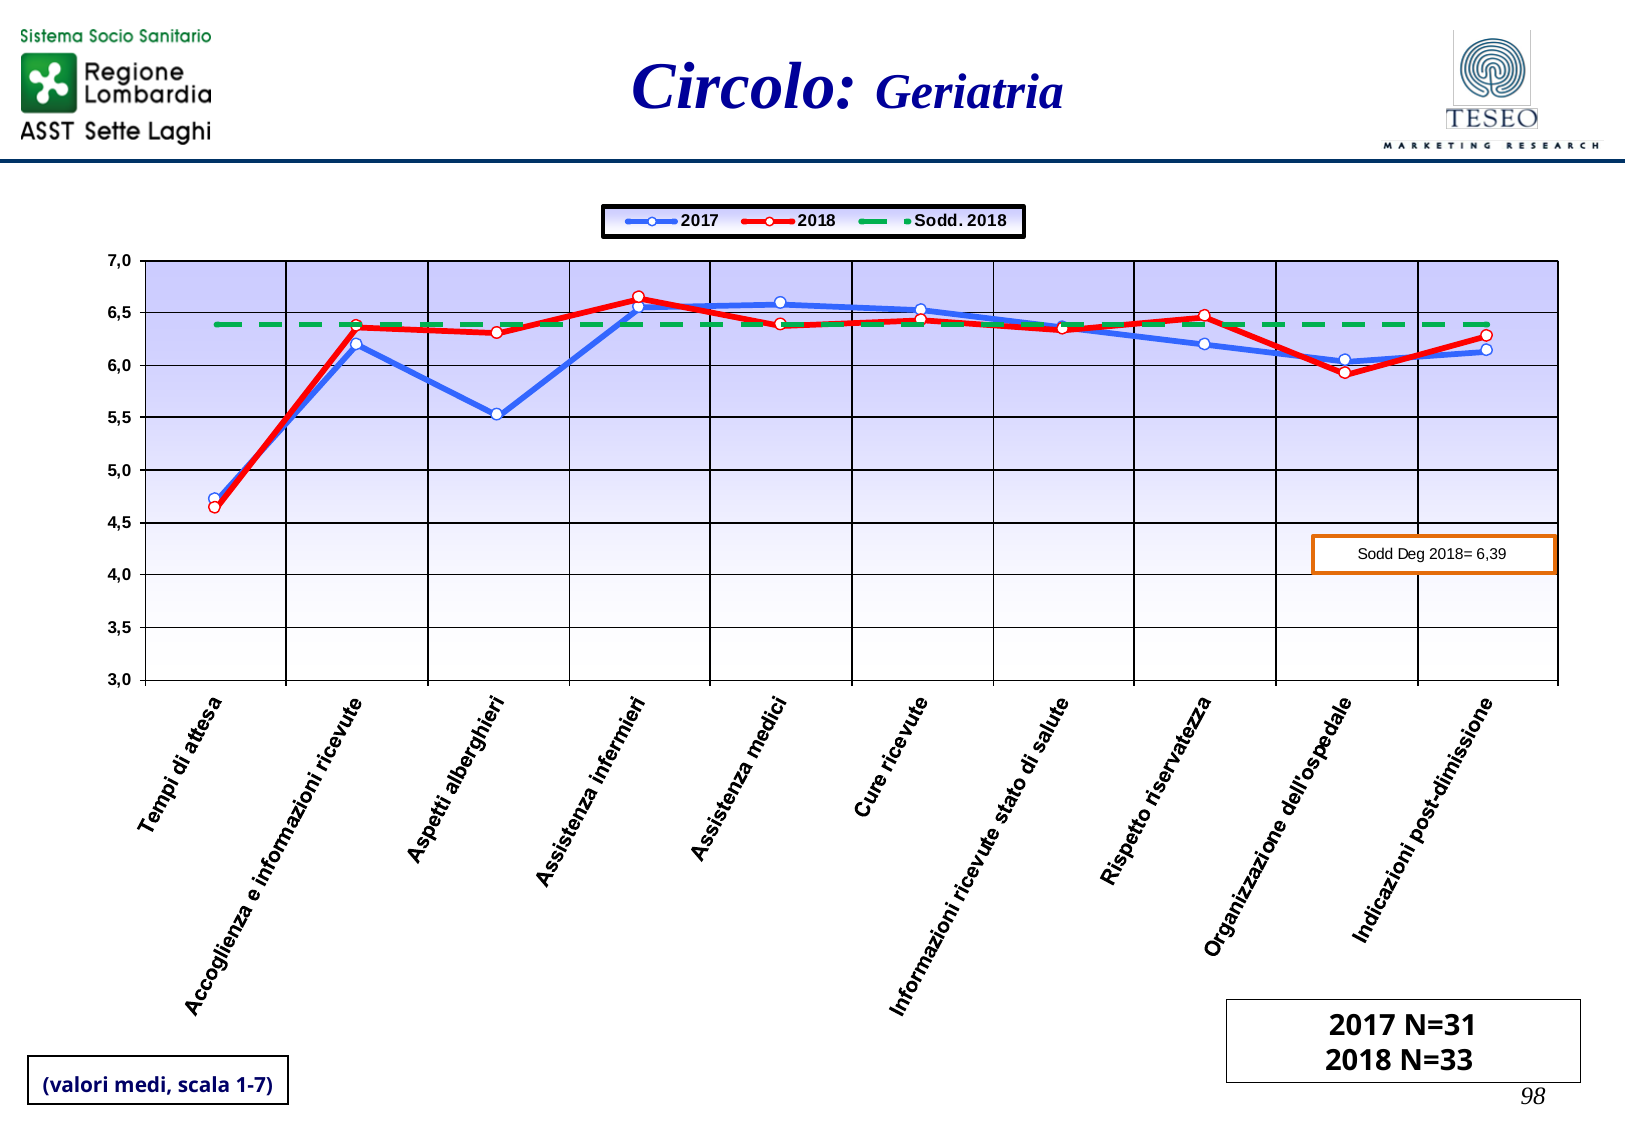

Circolo: Geriatria
2017 N=31
2018 N=33
(valori medi, scala 1-7)